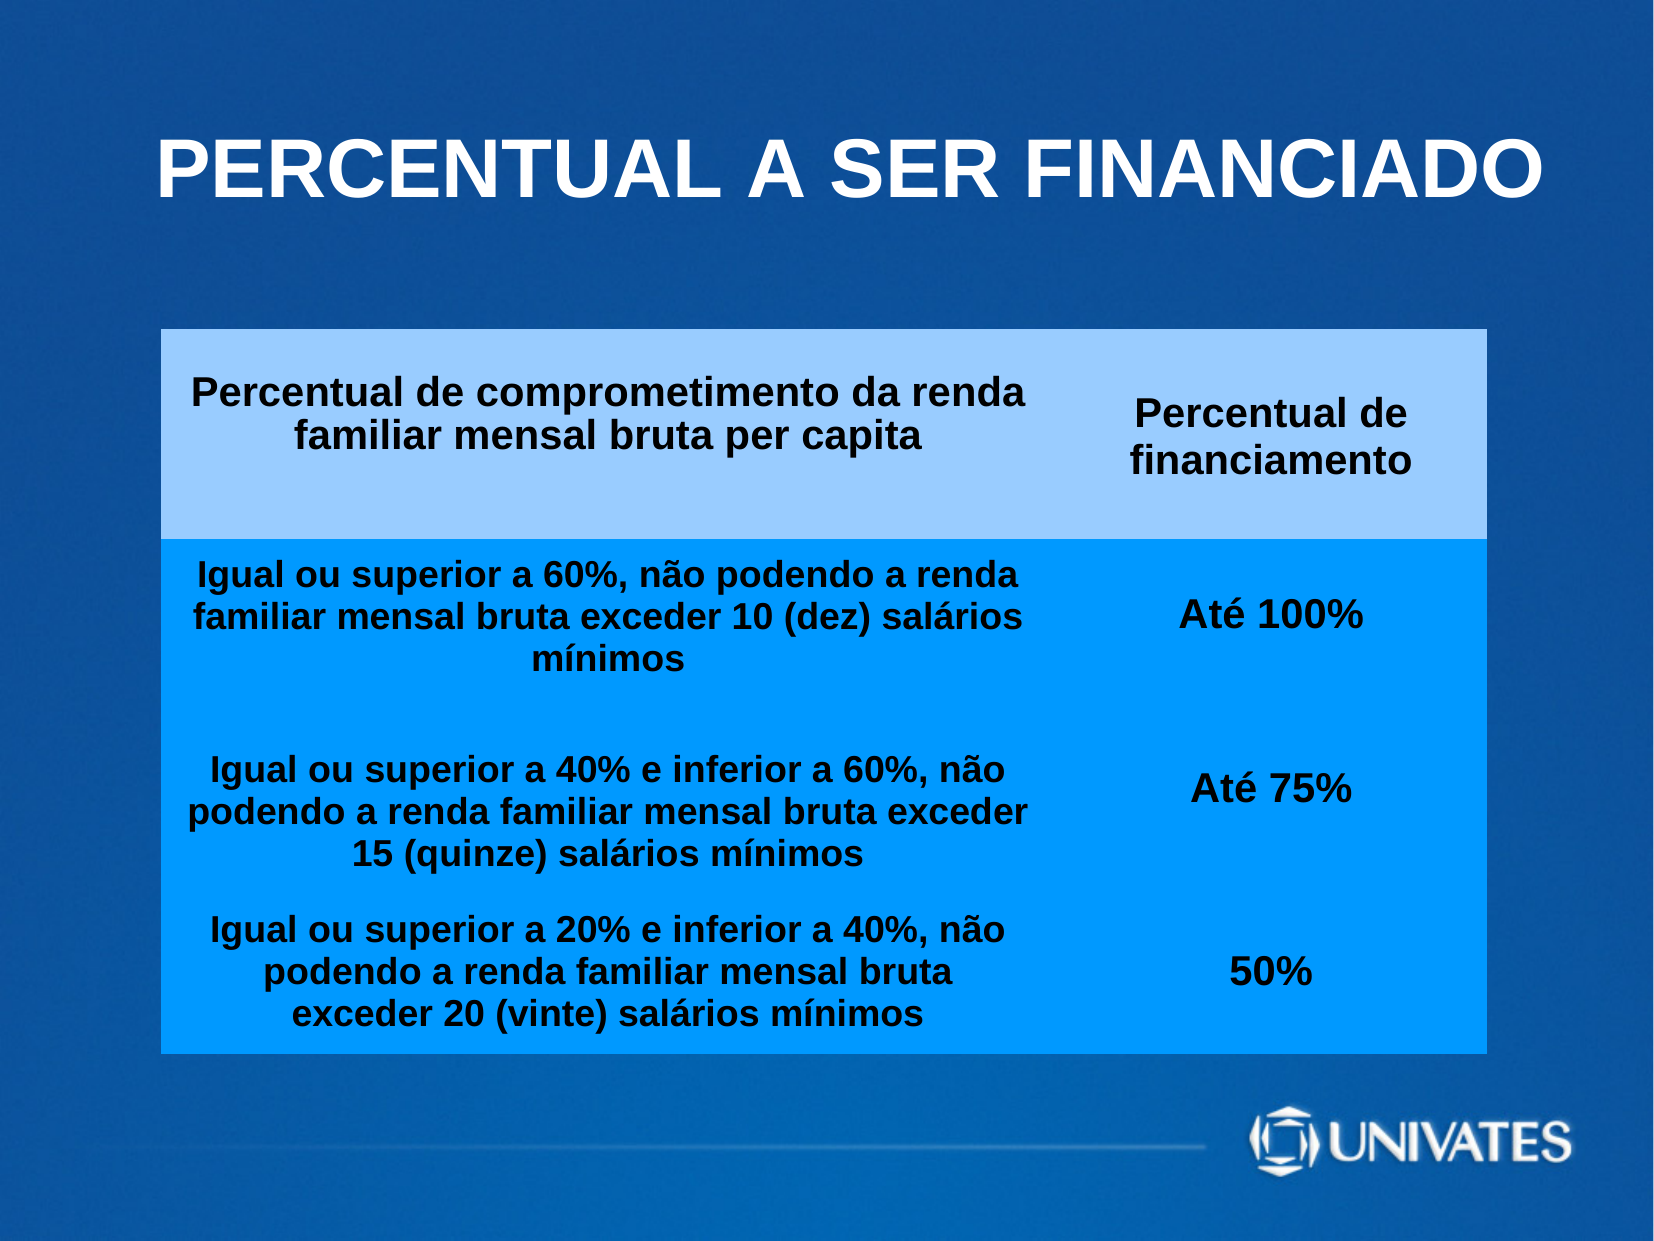

#
PERCENTUAL A SER FINANCIADO
| Percentual de comprometimento da renda familiar mensal bruta per capita | Percentual de financiamento |
| --- | --- |
| Igual ou superior a 60%, não podendo a renda familiar mensal bruta exceder 10 (dez) salários mínimos | Até 100% |
| Igual ou superior a 40% e inferior a 60%, não podendo a renda familiar mensal bruta exceder 15 (quinze) salários mínimos | Até 75% |
| Igual ou superior a 20% e inferior a 40%, não podendo a renda familiar mensal bruta exceder 20 (vinte) salários mínimos | 50% |